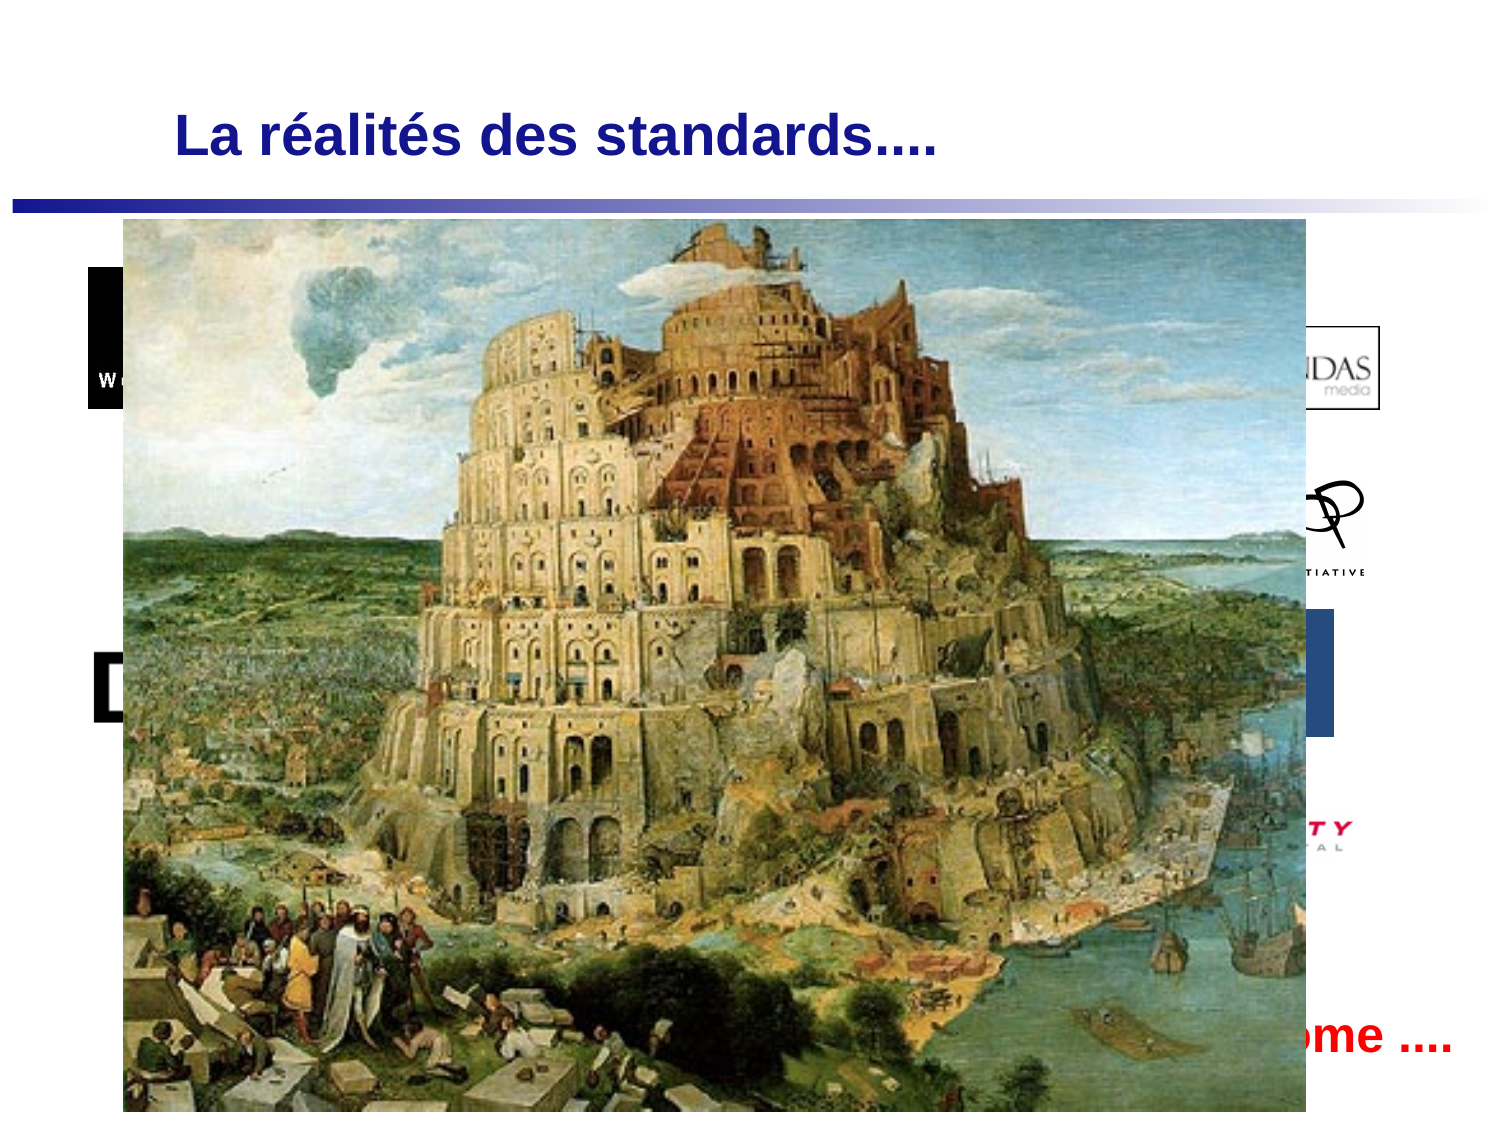

# La réalités des standards....
DAB-IP
DVB-SH
ISDB-T
and more to come ....